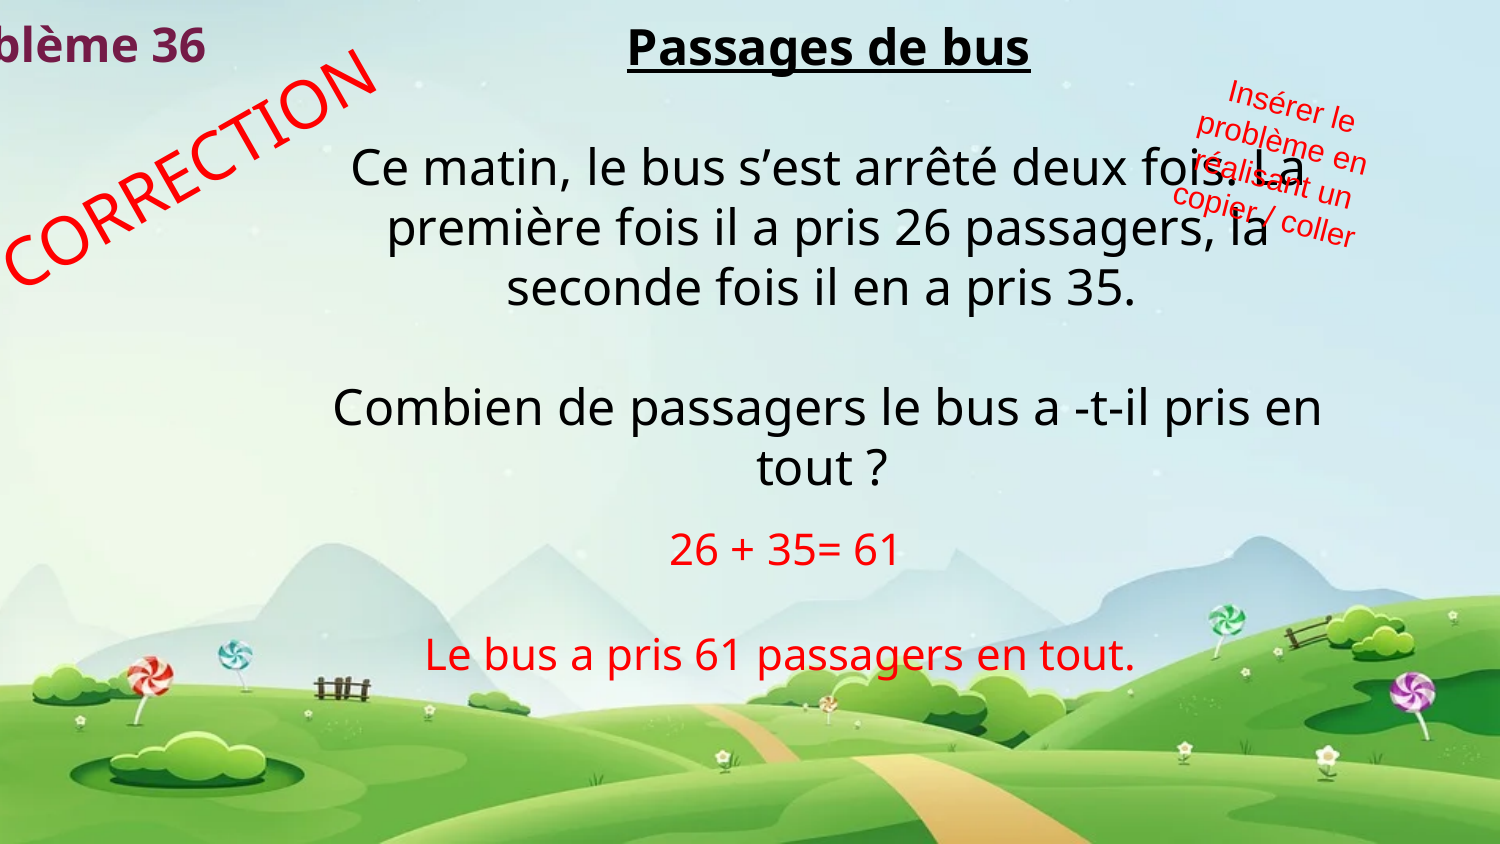

Problème 36
Passages de bus
Ce matin, le bus s’est arrêté deux fois. La première fois il a pris 26 passagers, la seconde fois il en a pris 35.
Combien de passagers le bus a -t-il pris en tout ?
Insérer le problème en réalisant un copier / coller
CORRECTION
26 + 35= 61
Le bus a pris 61 passagers en tout.